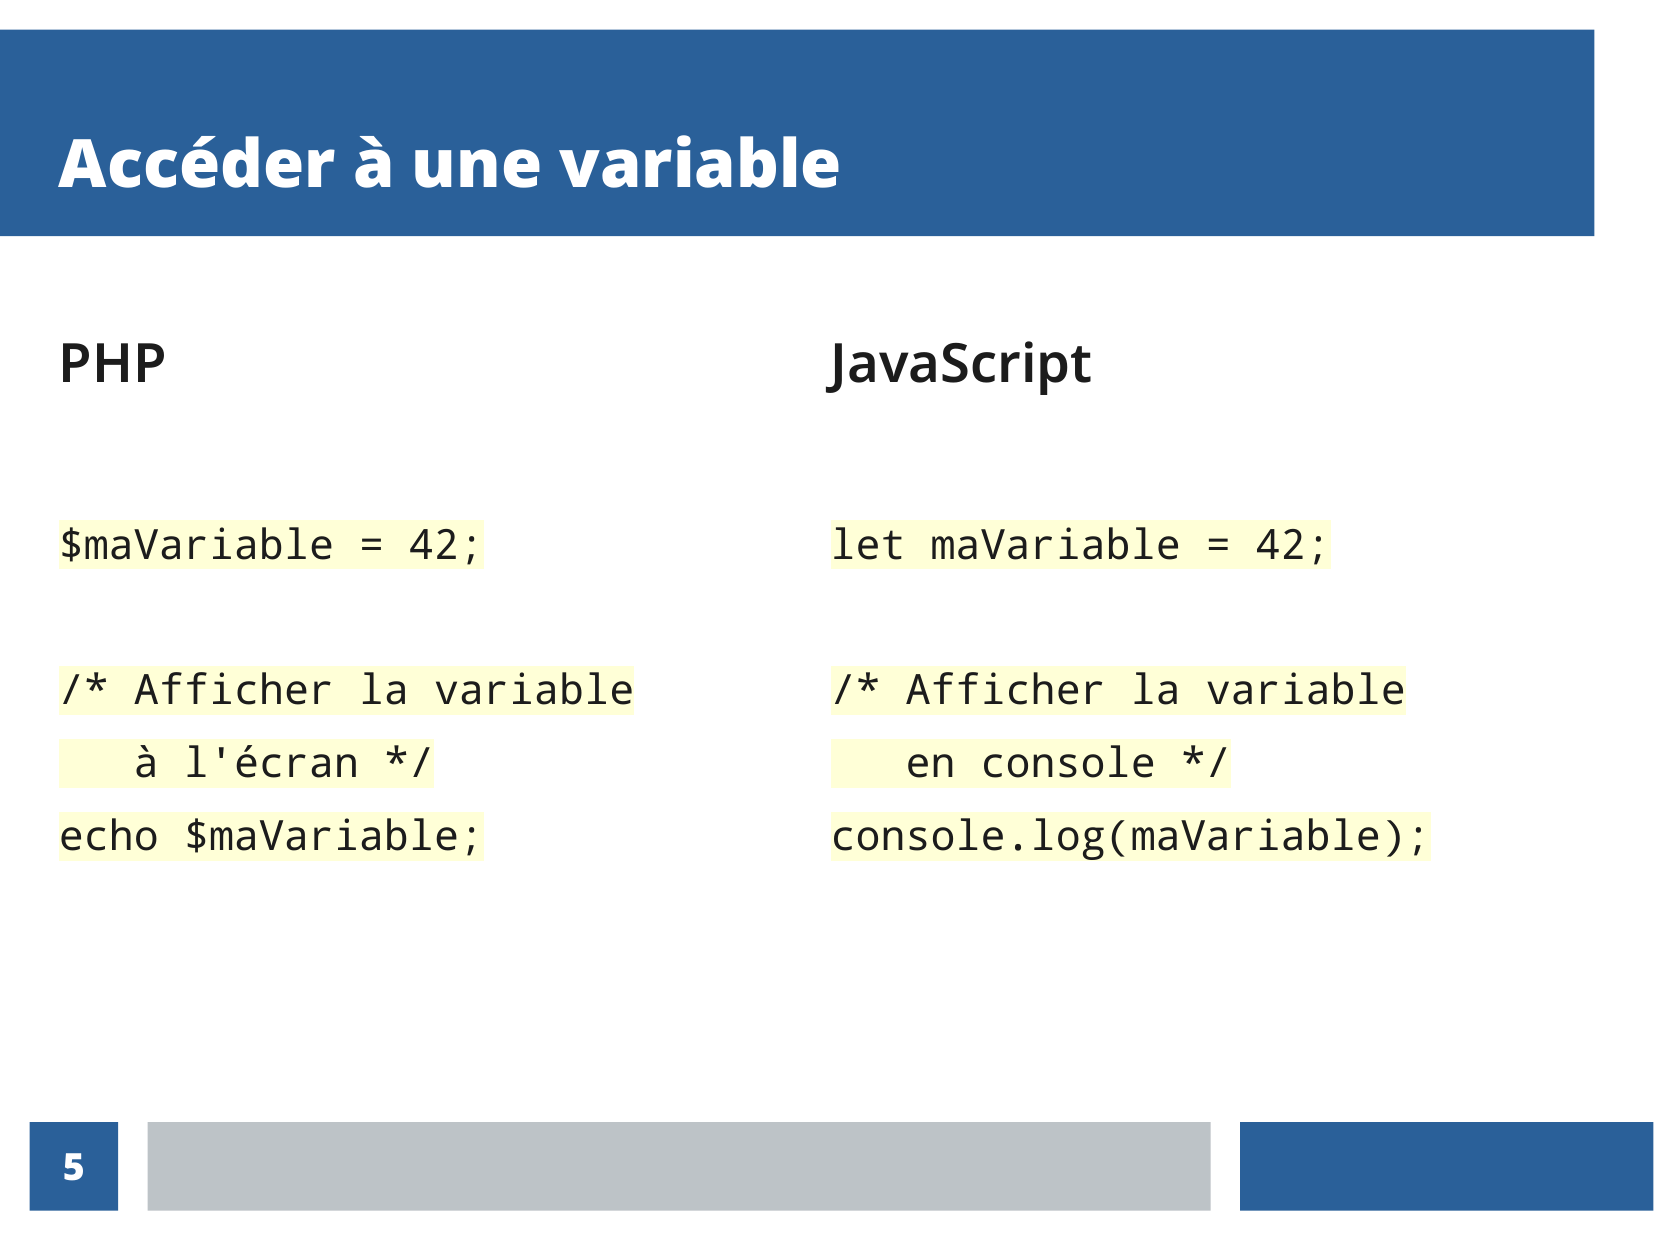

# Accéder à une variable
PHP
$maVariable = 42;
/* Afficher la variable
 à l'écran */
echo $maVariable;
JavaScript
let maVariable = 42;
/* Afficher la variable
 en console */
console.log(maVariable);
5